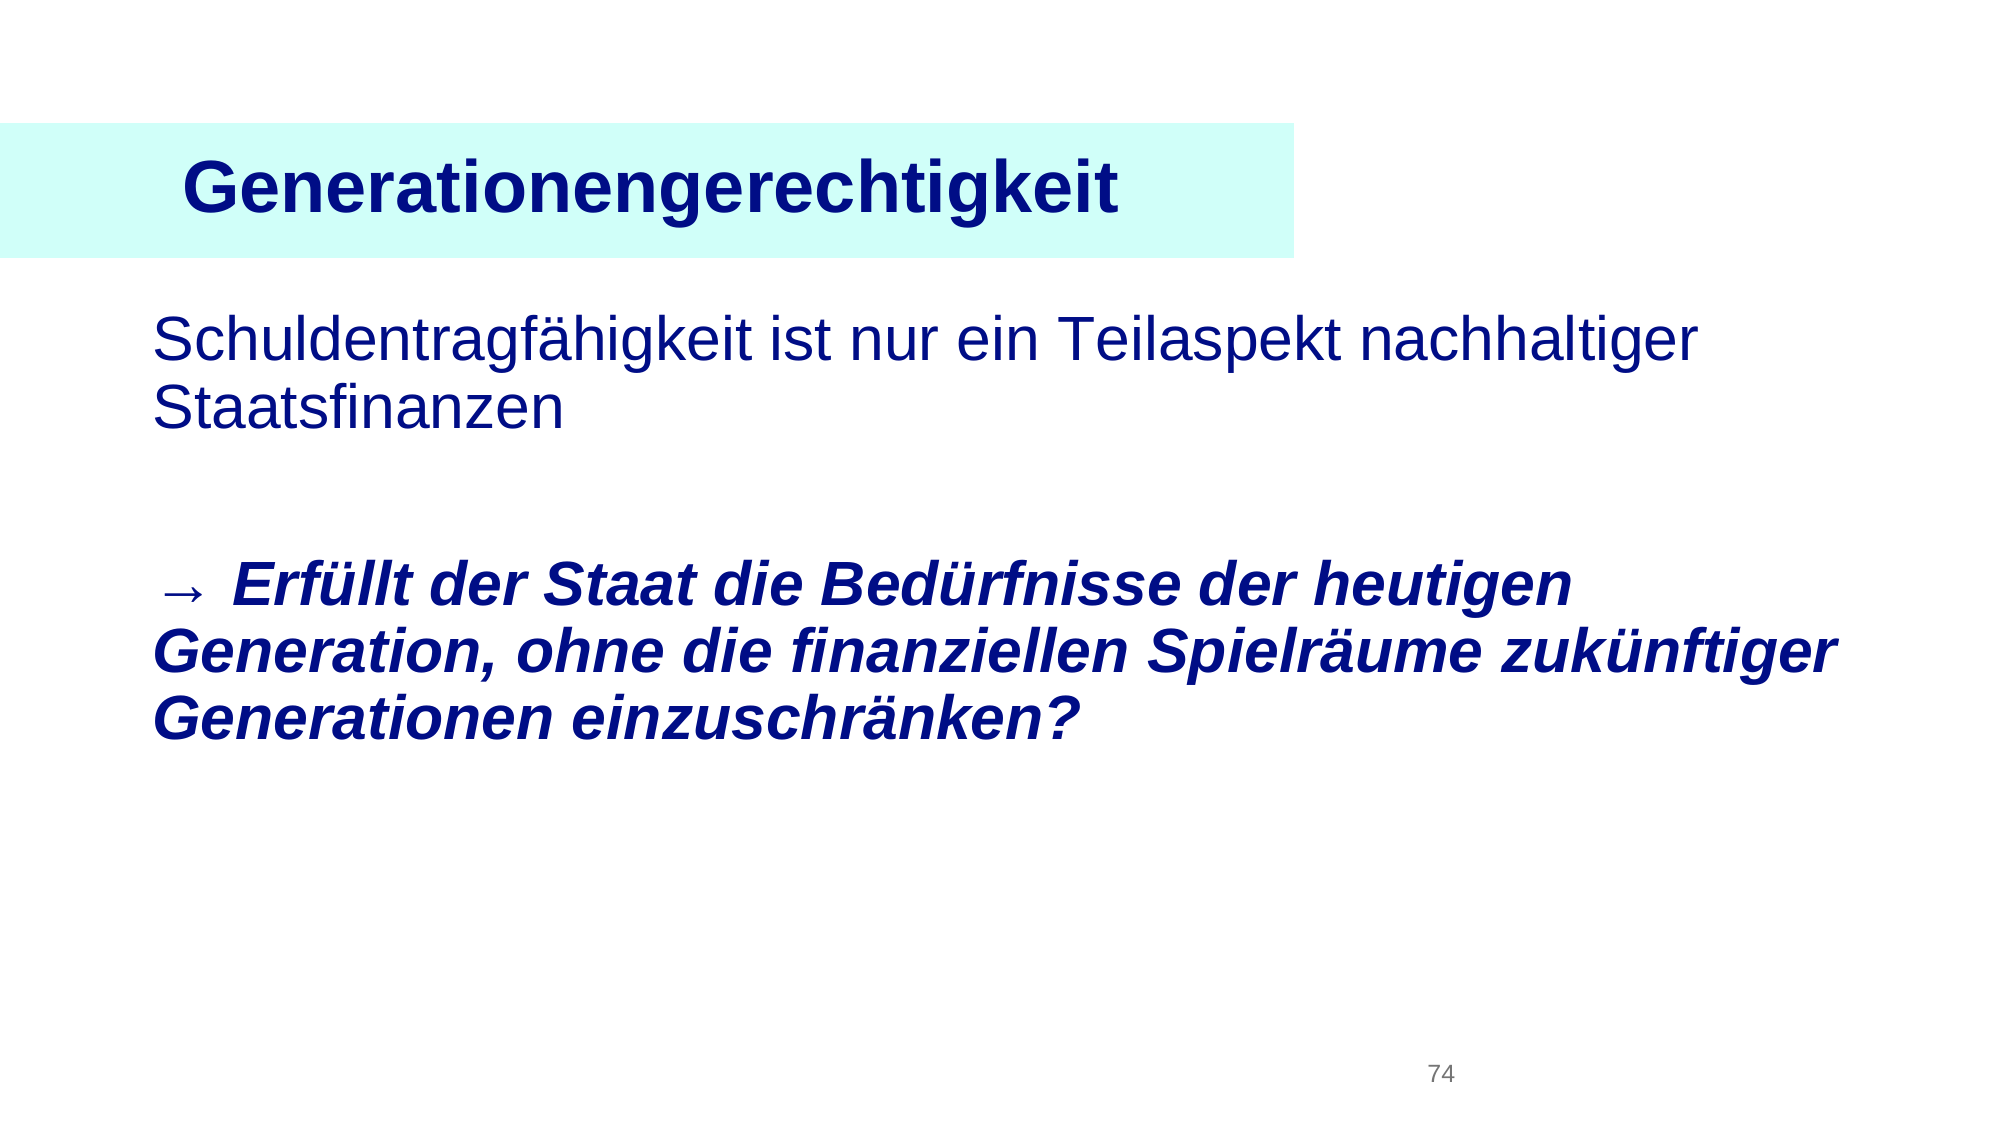

Generationengerechtigkeit
# Schuldentragfähigkeit ist nur ein Teilaspekt nachhaltiger Staatsfinanzen
→ Erfüllt der Staat die Bedürfnisse der heutigen Generation, ohne die finanziellen Spielräume zukünftiger Generationen einzuschränken?